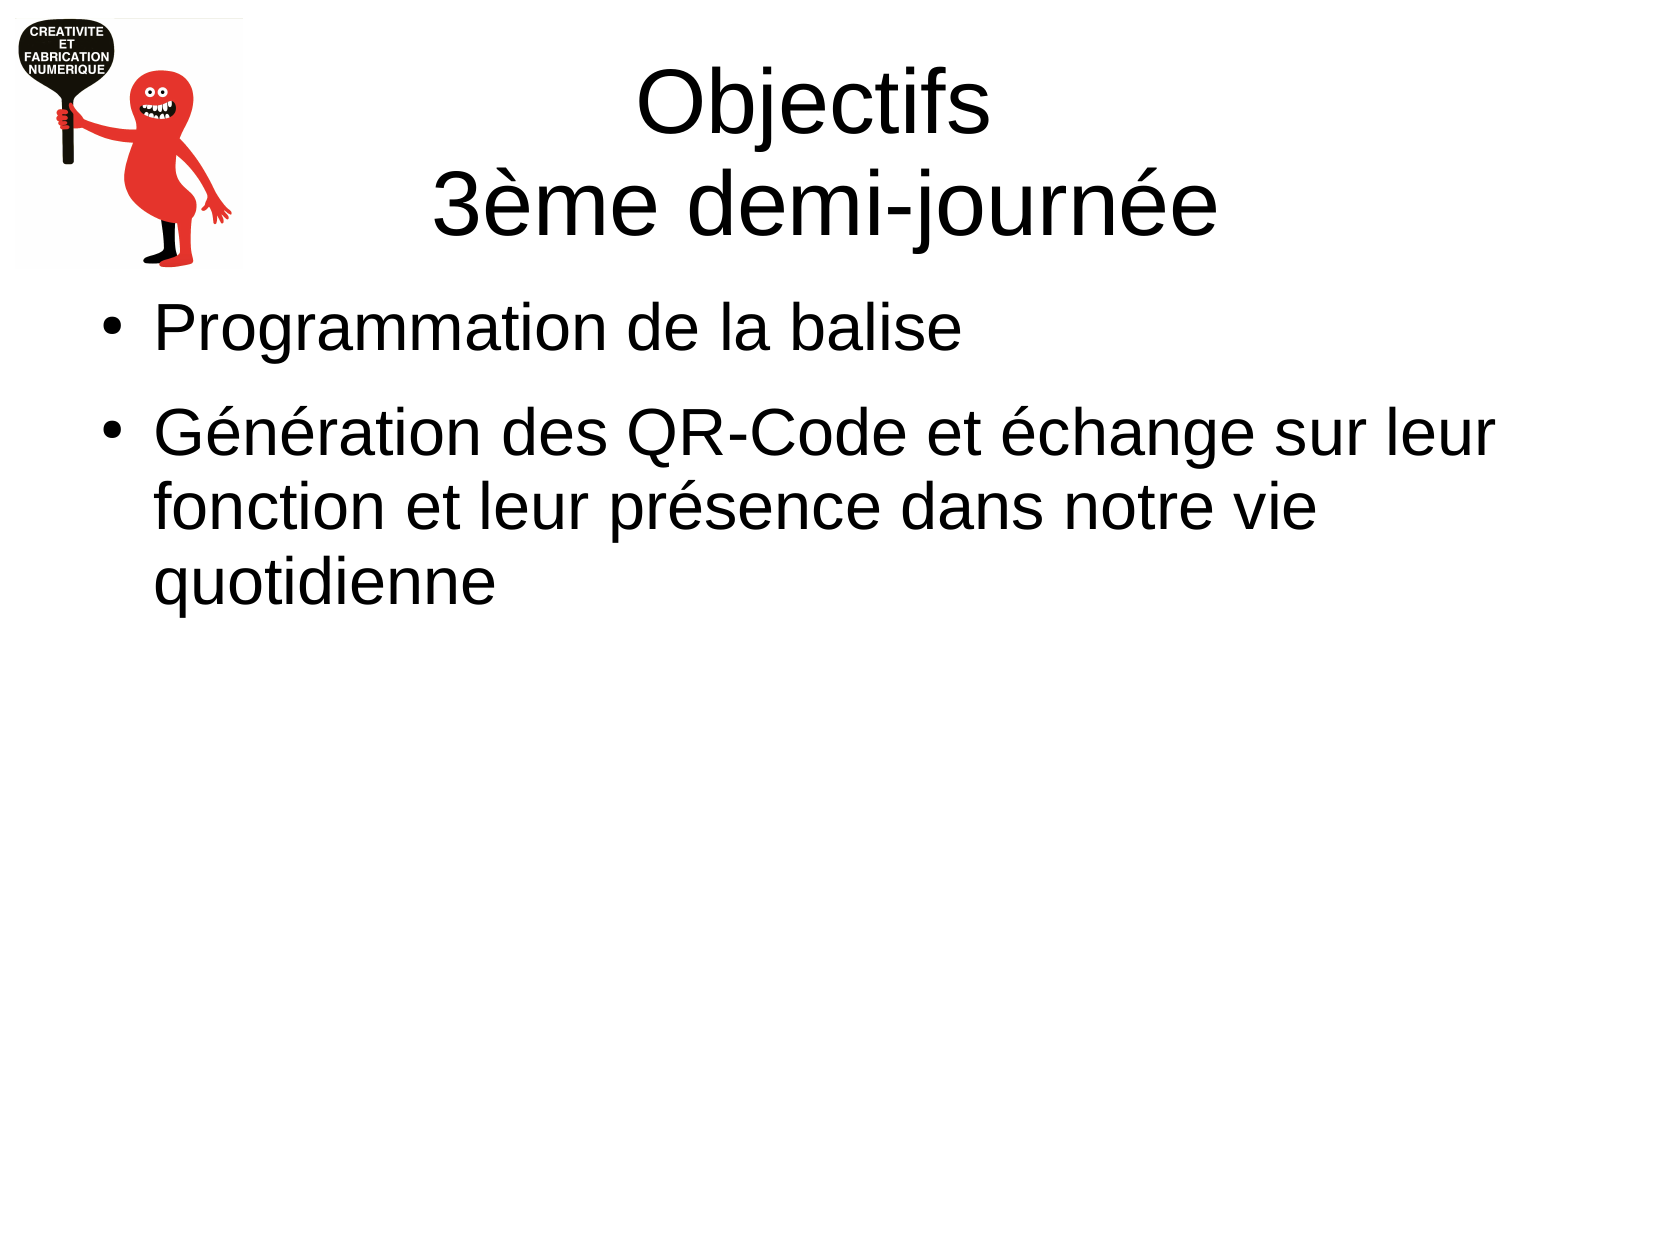

# Objectifs 3ème demi-journée
Programmation de la balise
Génération des QR-Code et échange sur leur fonction et leur présence dans notre vie quotidienne